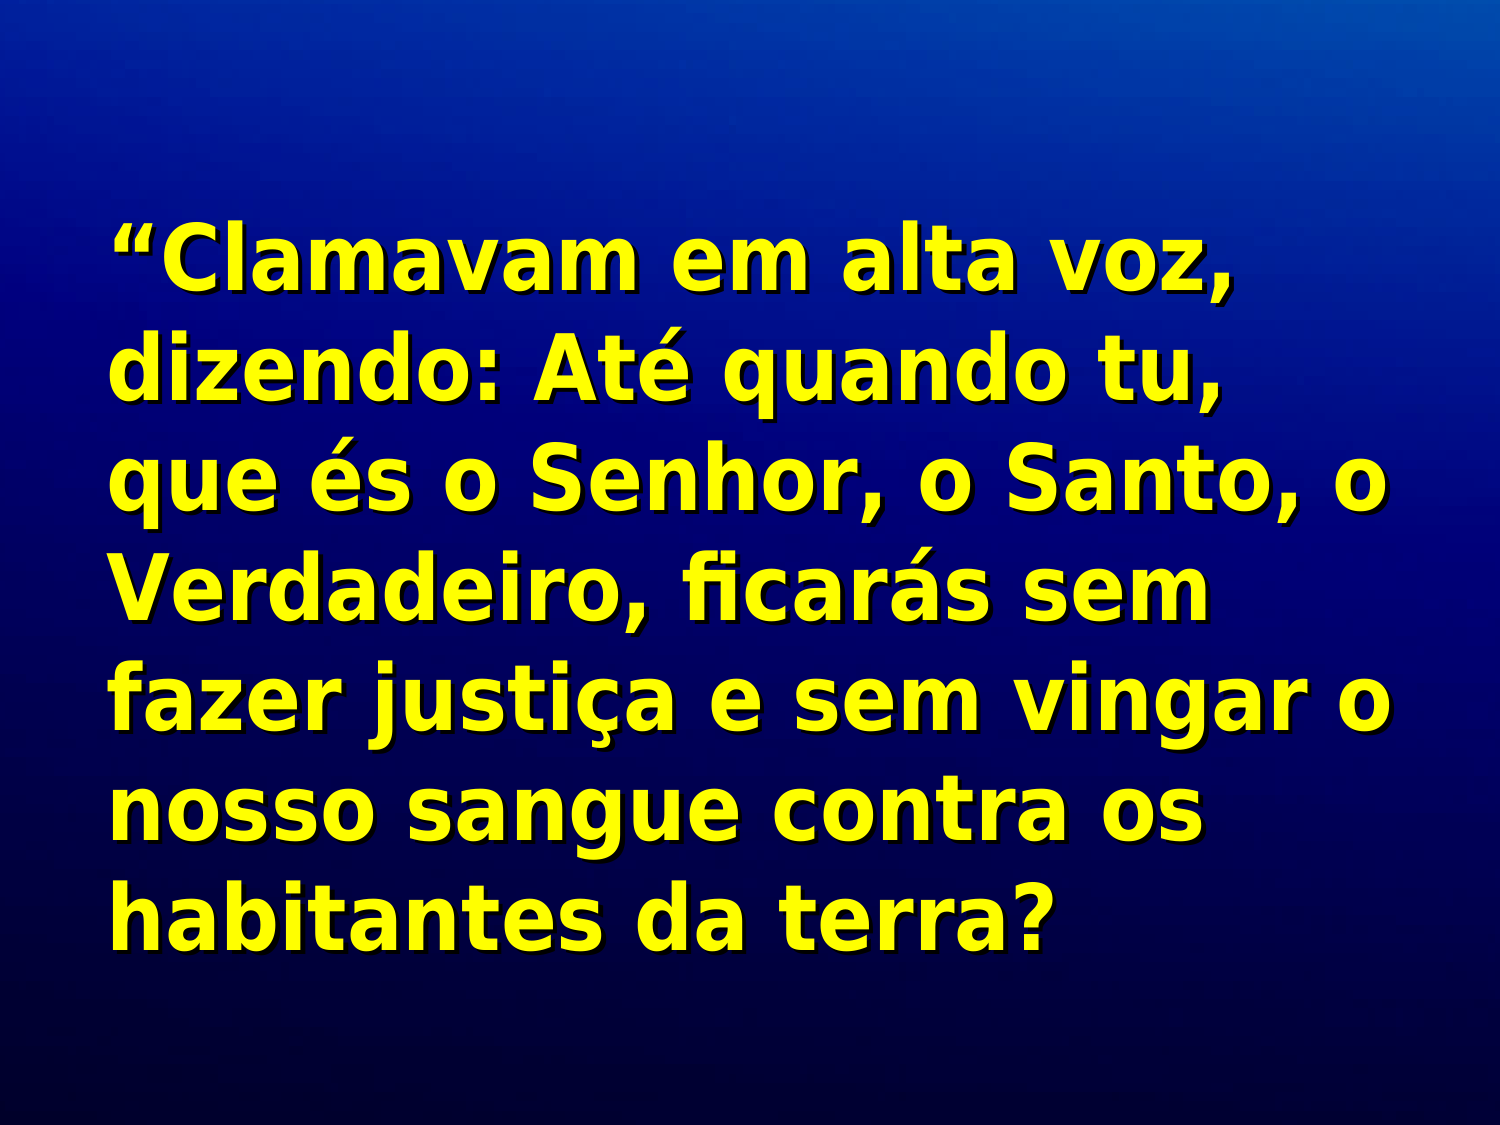

“Clamavam em alta voz, dizendo: Até quando tu, que és o Senhor, o Santo, o Verdadeiro, ficarás sem fazer justiça e sem vingar o nosso sangue contra os habitantes da terra?